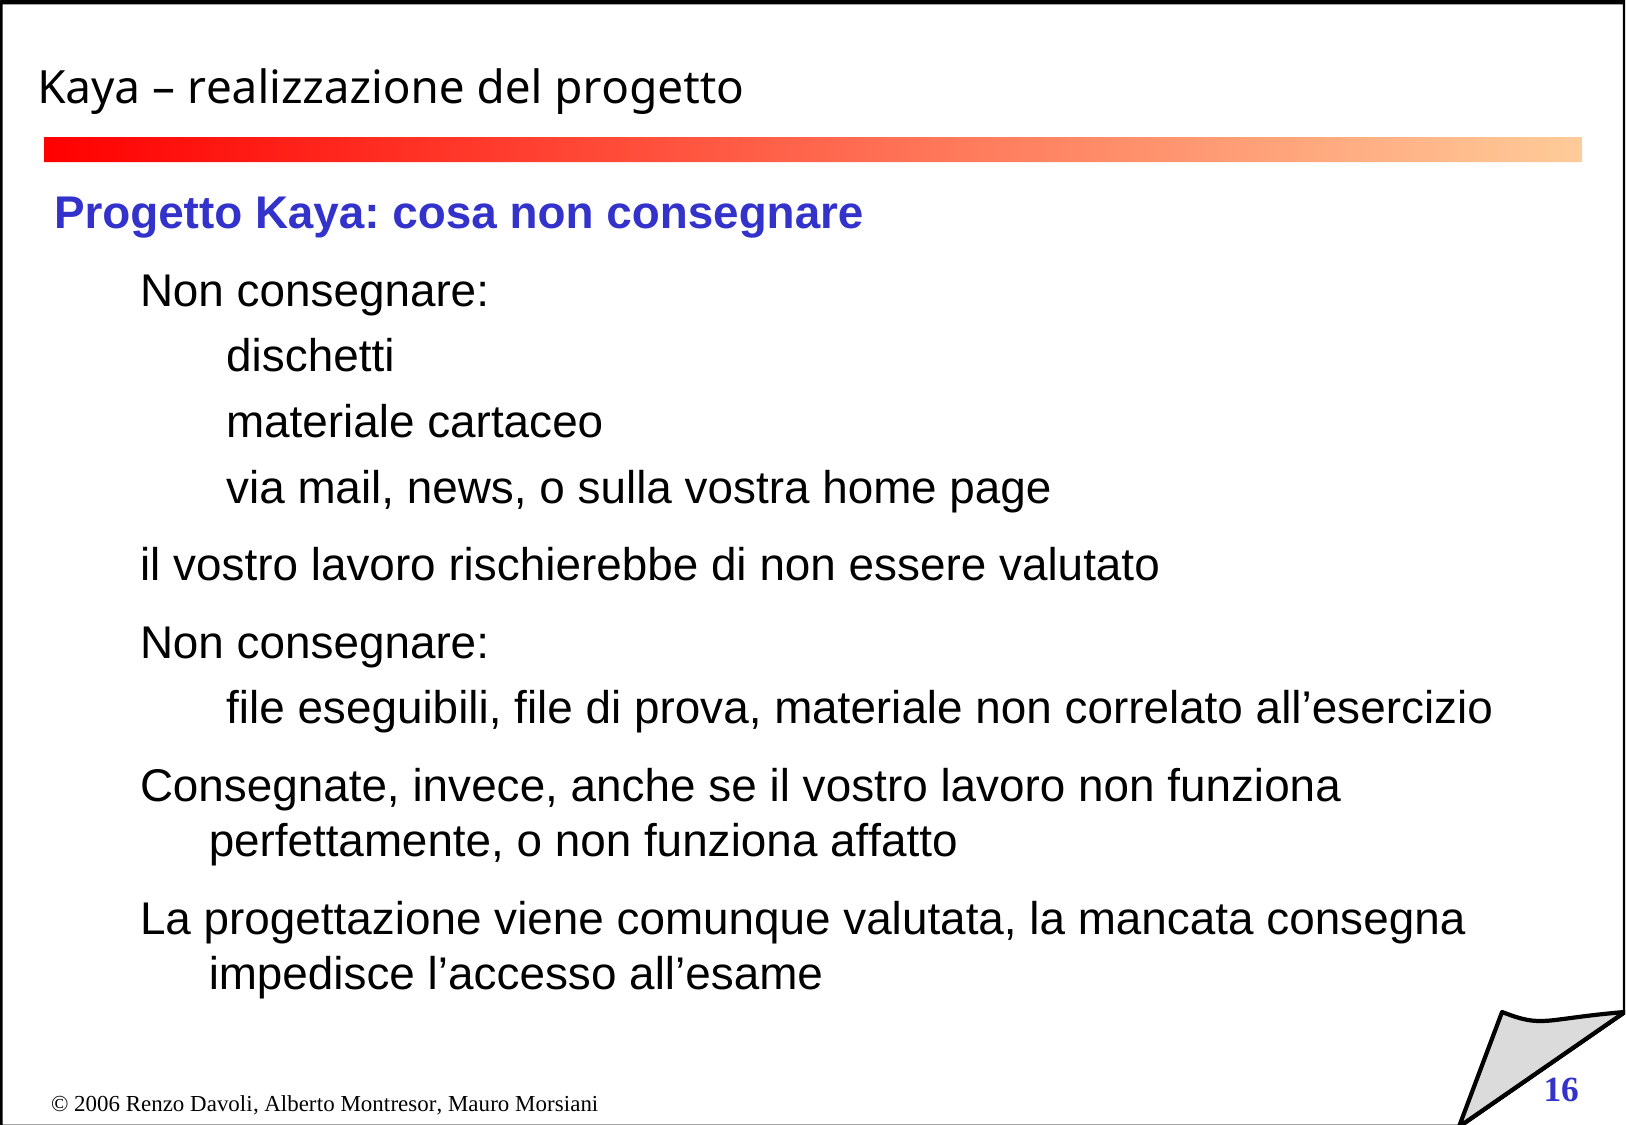

# Kaya – realizzazione del progetto
Progetto Kaya: cosa non consegnare
Non consegnare:
dischetti
materiale cartaceo
via mail, news, o sulla vostra home page
il vostro lavoro rischierebbe di non essere valutato
Non consegnare:
file eseguibili, file di prova, materiale non correlato all’esercizio
Consegnate, invece, anche se il vostro lavoro non funziona perfettamente, o non funziona affatto
La progettazione viene comunque valutata, la mancata consegna impedisce l’accesso all’esame